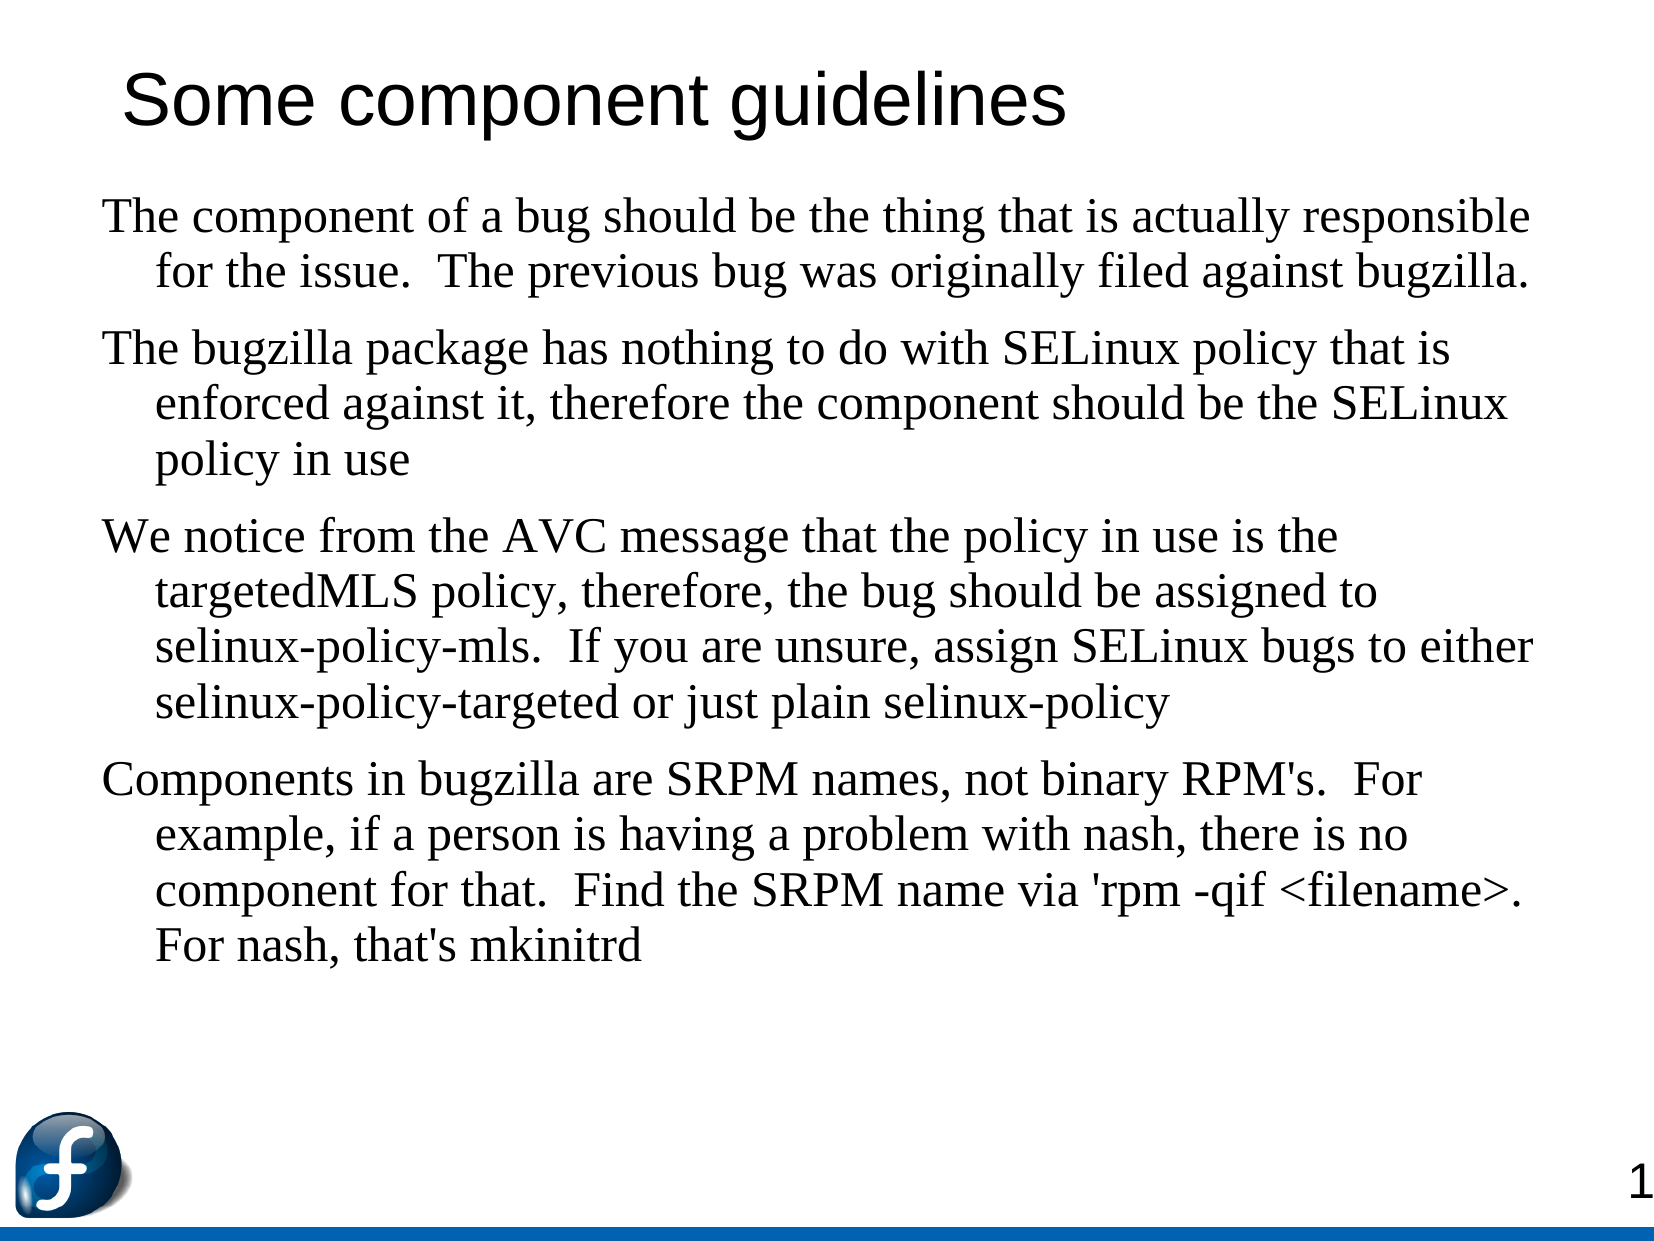

# Some component guidelines
The component of a bug should be the thing that is actually responsible for the issue. The previous bug was originally filed against bugzilla.
The bugzilla package has nothing to do with SELinux policy that is enforced against it, therefore the component should be the SELinux policy in use
We notice from the AVC message that the policy in use is the targetedMLS policy, therefore, the bug should be assigned to selinux-policy-mls. If you are unsure, assign SELinux bugs to either selinux-policy-targeted or just plain selinux-policy
Components in bugzilla are SRPM names, not binary RPM's. For example, if a person is having a problem with nash, there is no component for that. Find the SRPM name via 'rpm -qif <filename>. For nash, that's mkinitrd